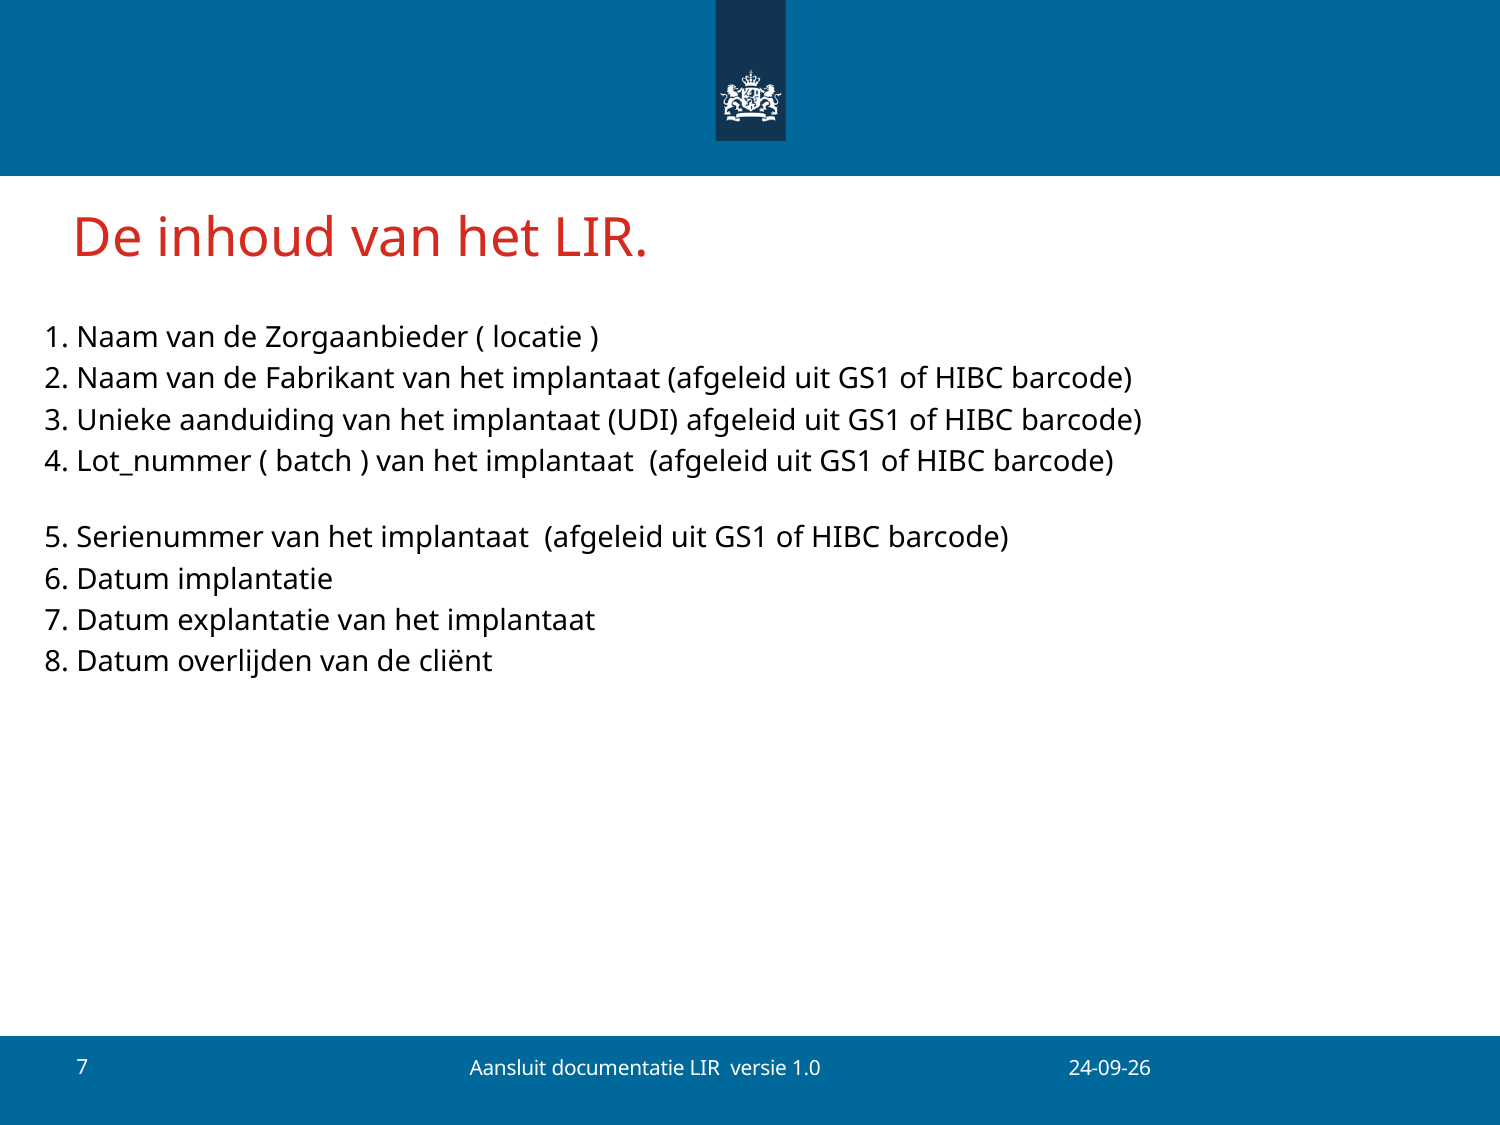

# De inhoud van het LIR.
 Naam van de Zorgaanbieder ( locatie )
 Naam van de Fabrikant van het implantaat (afgeleid uit GS1 of HIBC barcode)
 Unieke aanduiding van het implantaat (UDI) afgeleid uit GS1 of HIBC barcode)
 Lot_nummer ( batch ) van het implantaat  (afgeleid uit GS1 of HIBC barcode)
 Serienummer van het implantaat  (afgeleid uit GS1 of HIBC barcode)
 Datum implantatie
 Datum explantatie van het implantaat
 Datum overlijden van de cliënt
7
Aansluit documentatie LIR versie 1.0